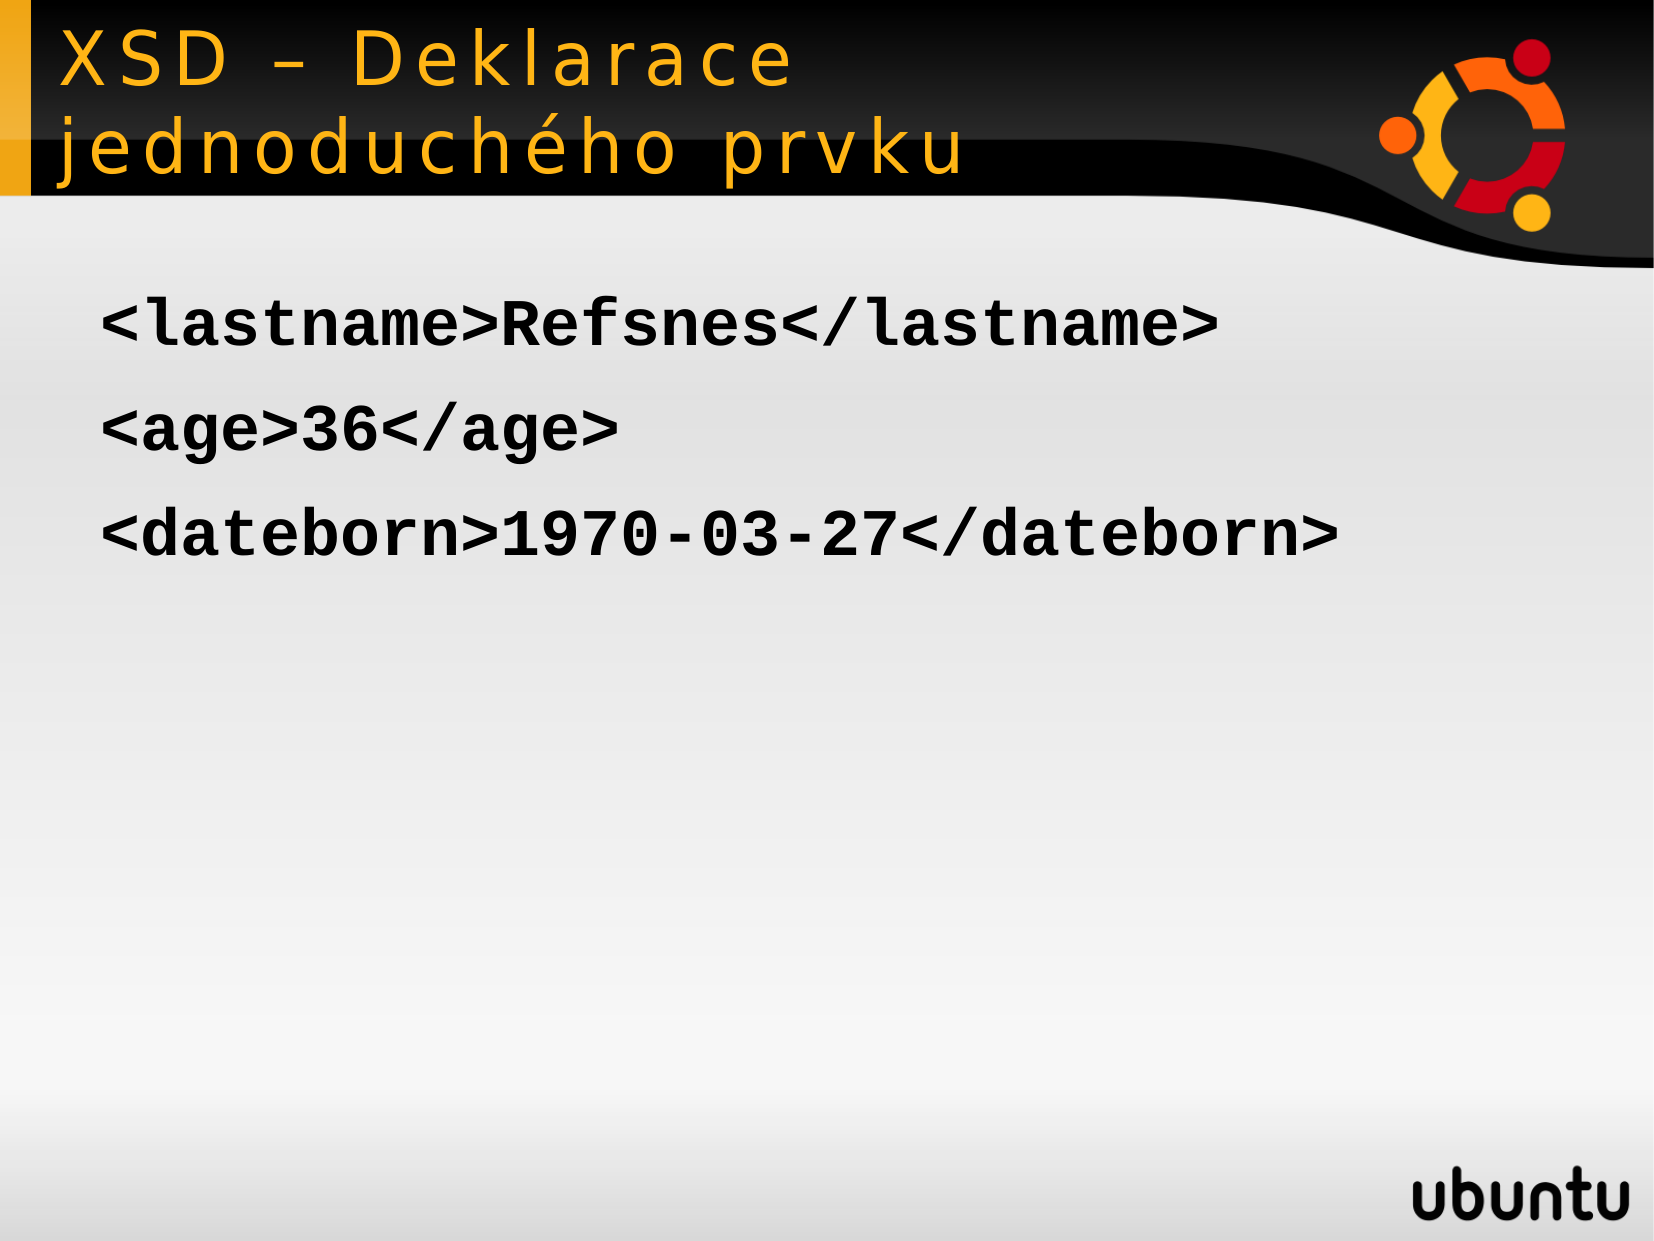

# XSD – Deklarace jednoduchého prvku
<lastname>Refsnes</lastname>
<age>36</age>
<dateborn>1970-03-27</dateborn>